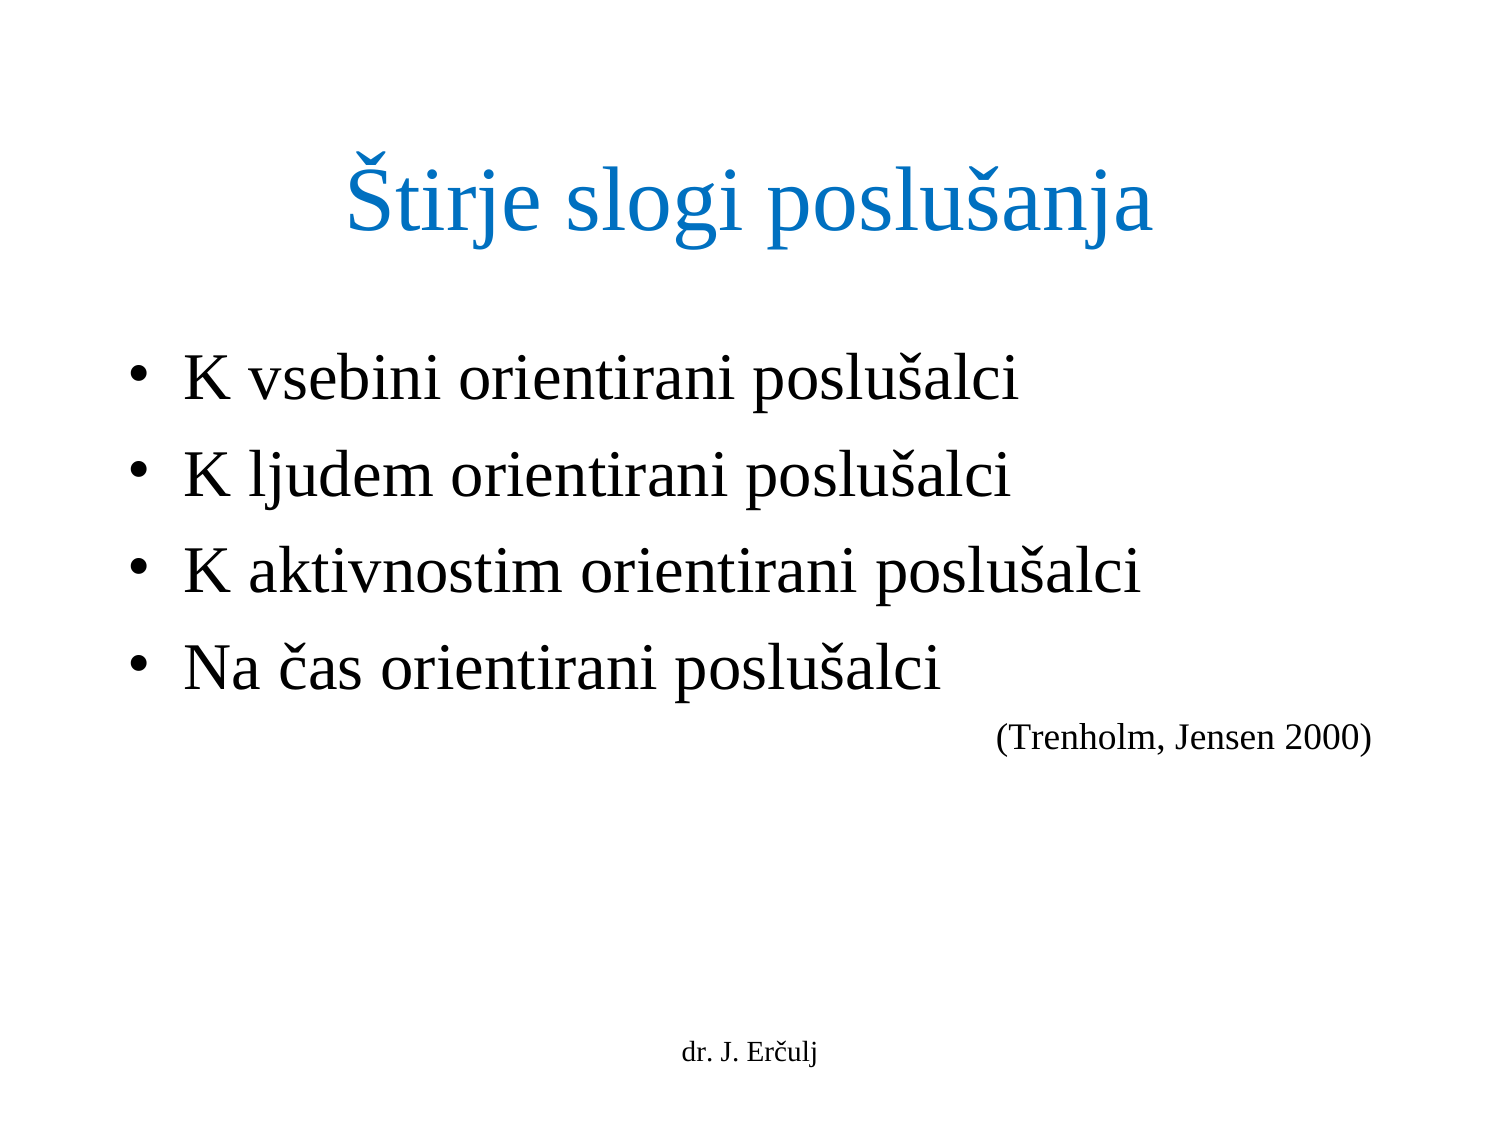

# Štirje slogi poslušanja
K vsebini orientirani poslušalci
K ljudem orientirani poslušalci
K aktivnostim orientirani poslušalci
Na čas orientirani poslušalci
(Trenholm, Jensen 2000)
dr. J. Erčulj